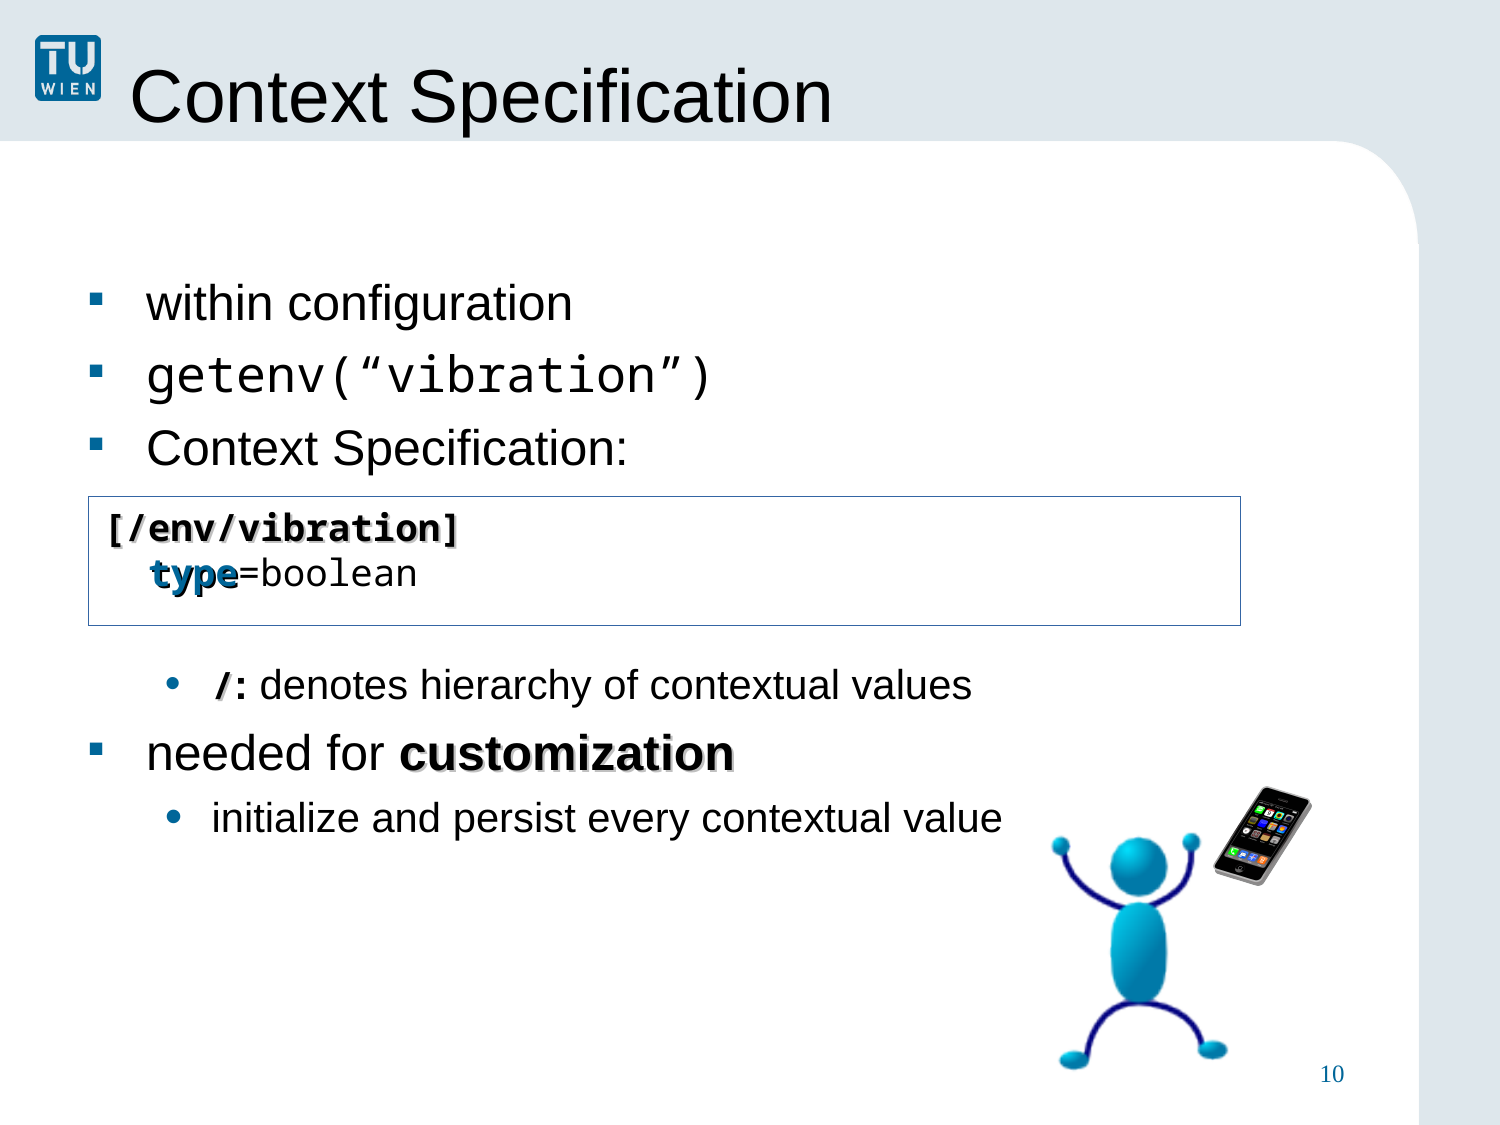

# Context Specification
within configuration
getenv(“vibration”)
Context Specification:
/: denotes hierarchy of contextual values
needed for customization
initialize and persist every contextual value
[/env/vibration]
 type=boolean
10